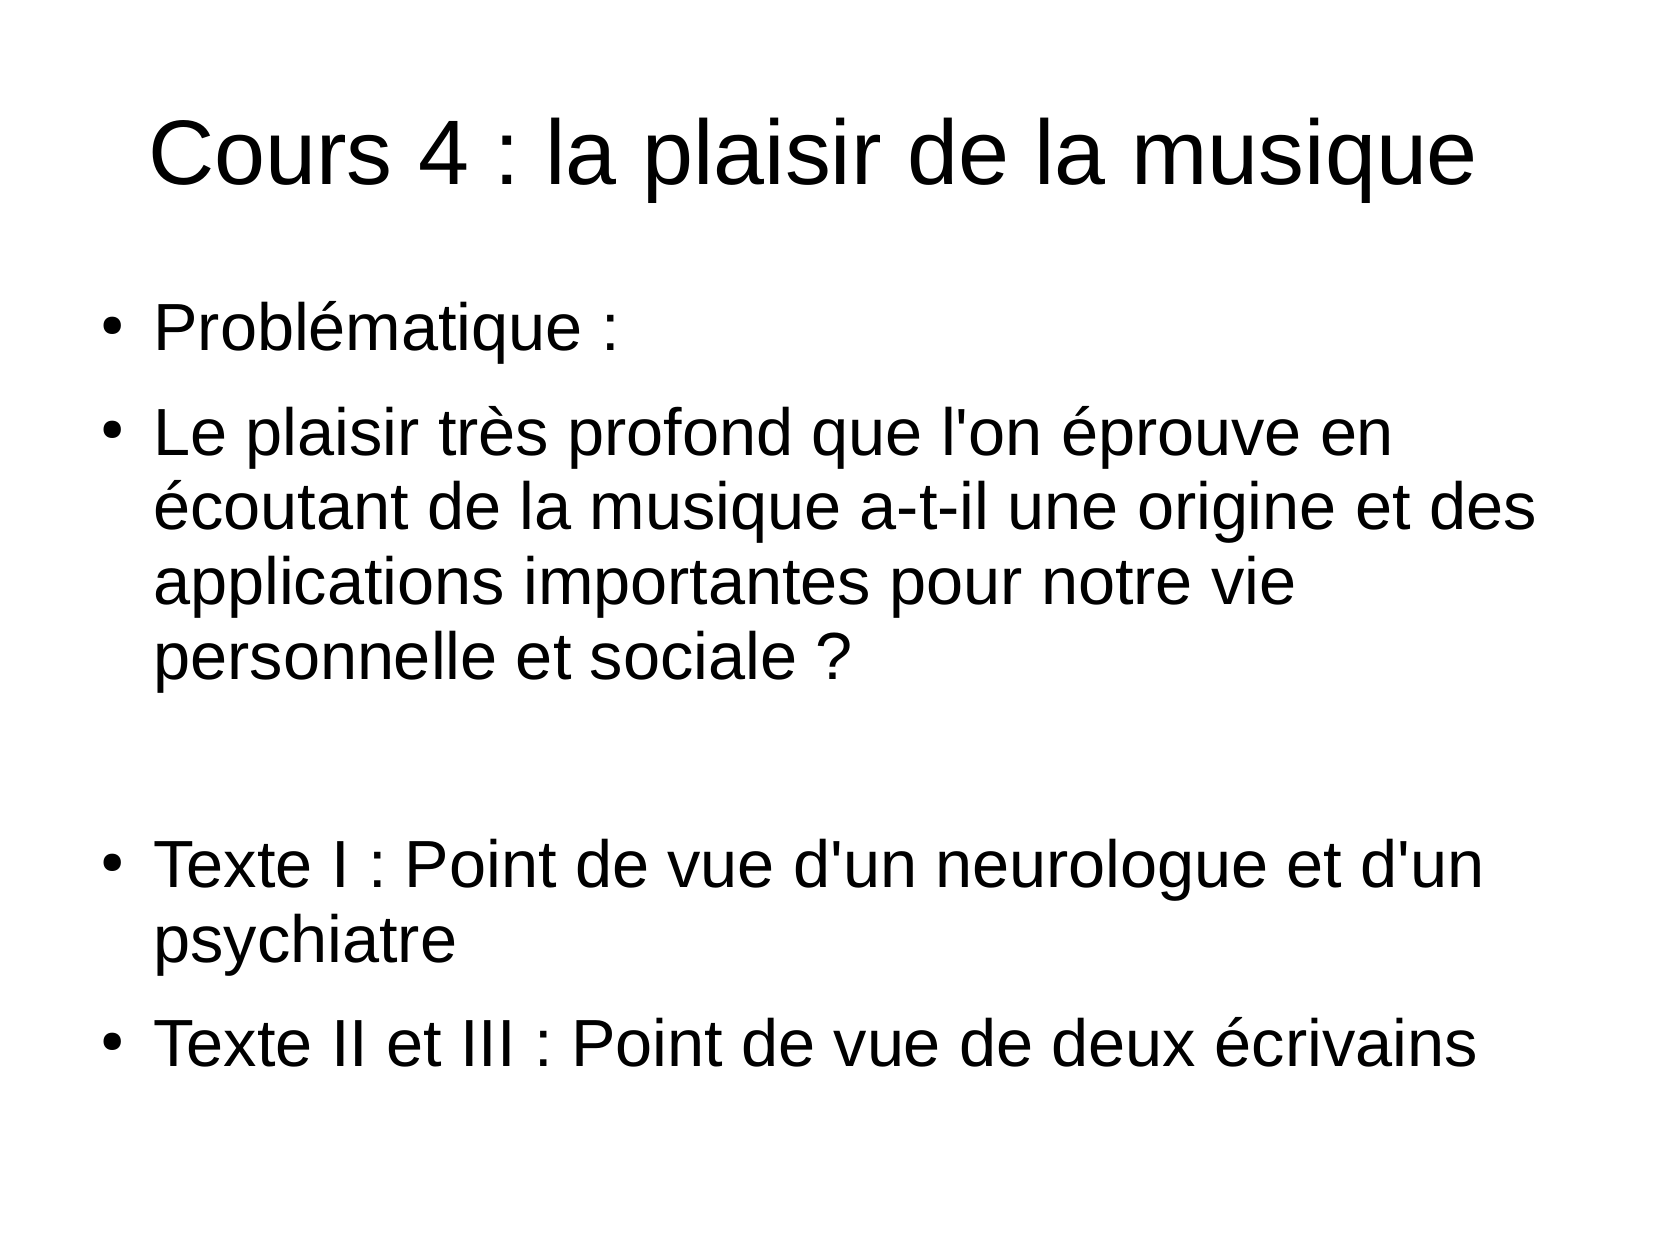

# Cours 4 : la plaisir de la musique
Problématique :
Le plaisir très profond que l'on éprouve en écoutant de la musique a-t-il une origine et des applications importantes pour notre vie personnelle et sociale ?
Texte I : Point de vue d'un neurologue et d'un psychiatre
Texte II et III : Point de vue de deux écrivains